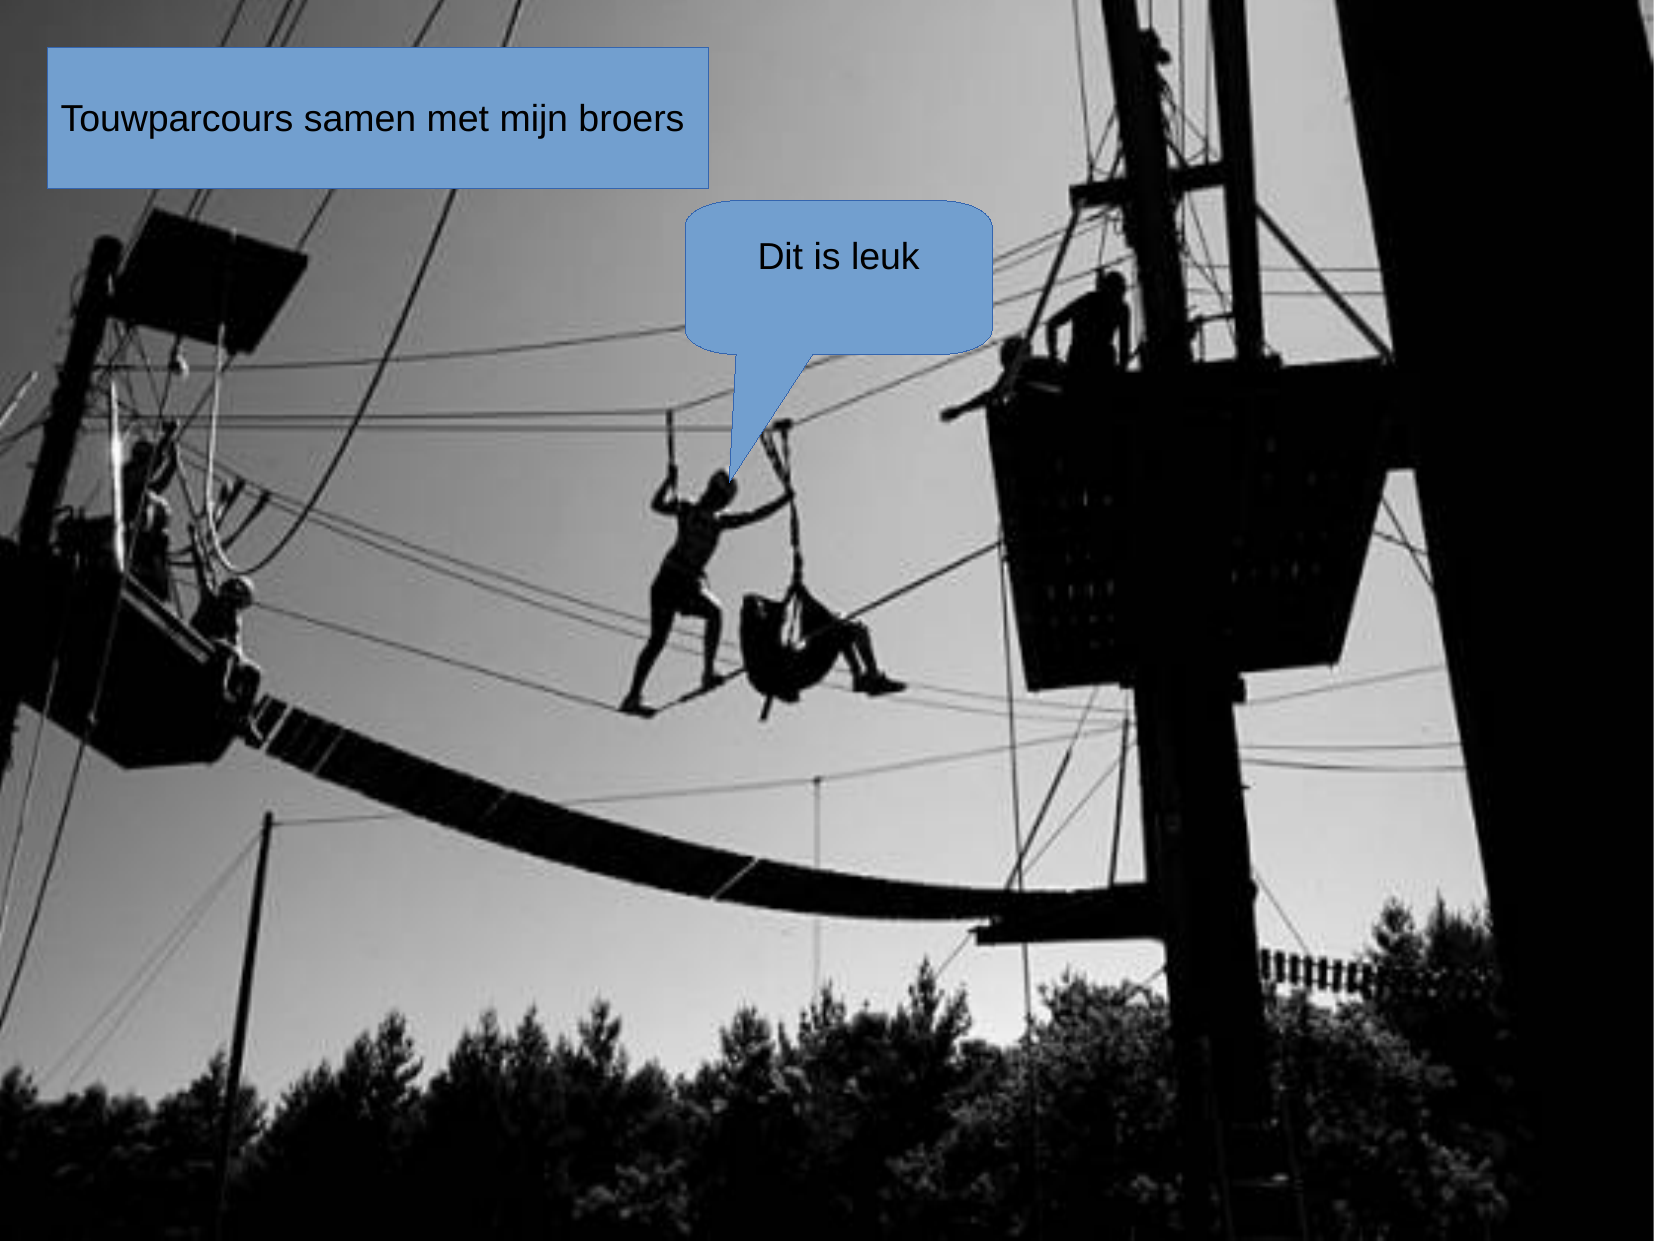

Touwparcours samen met mijn broers
Dit is leuk